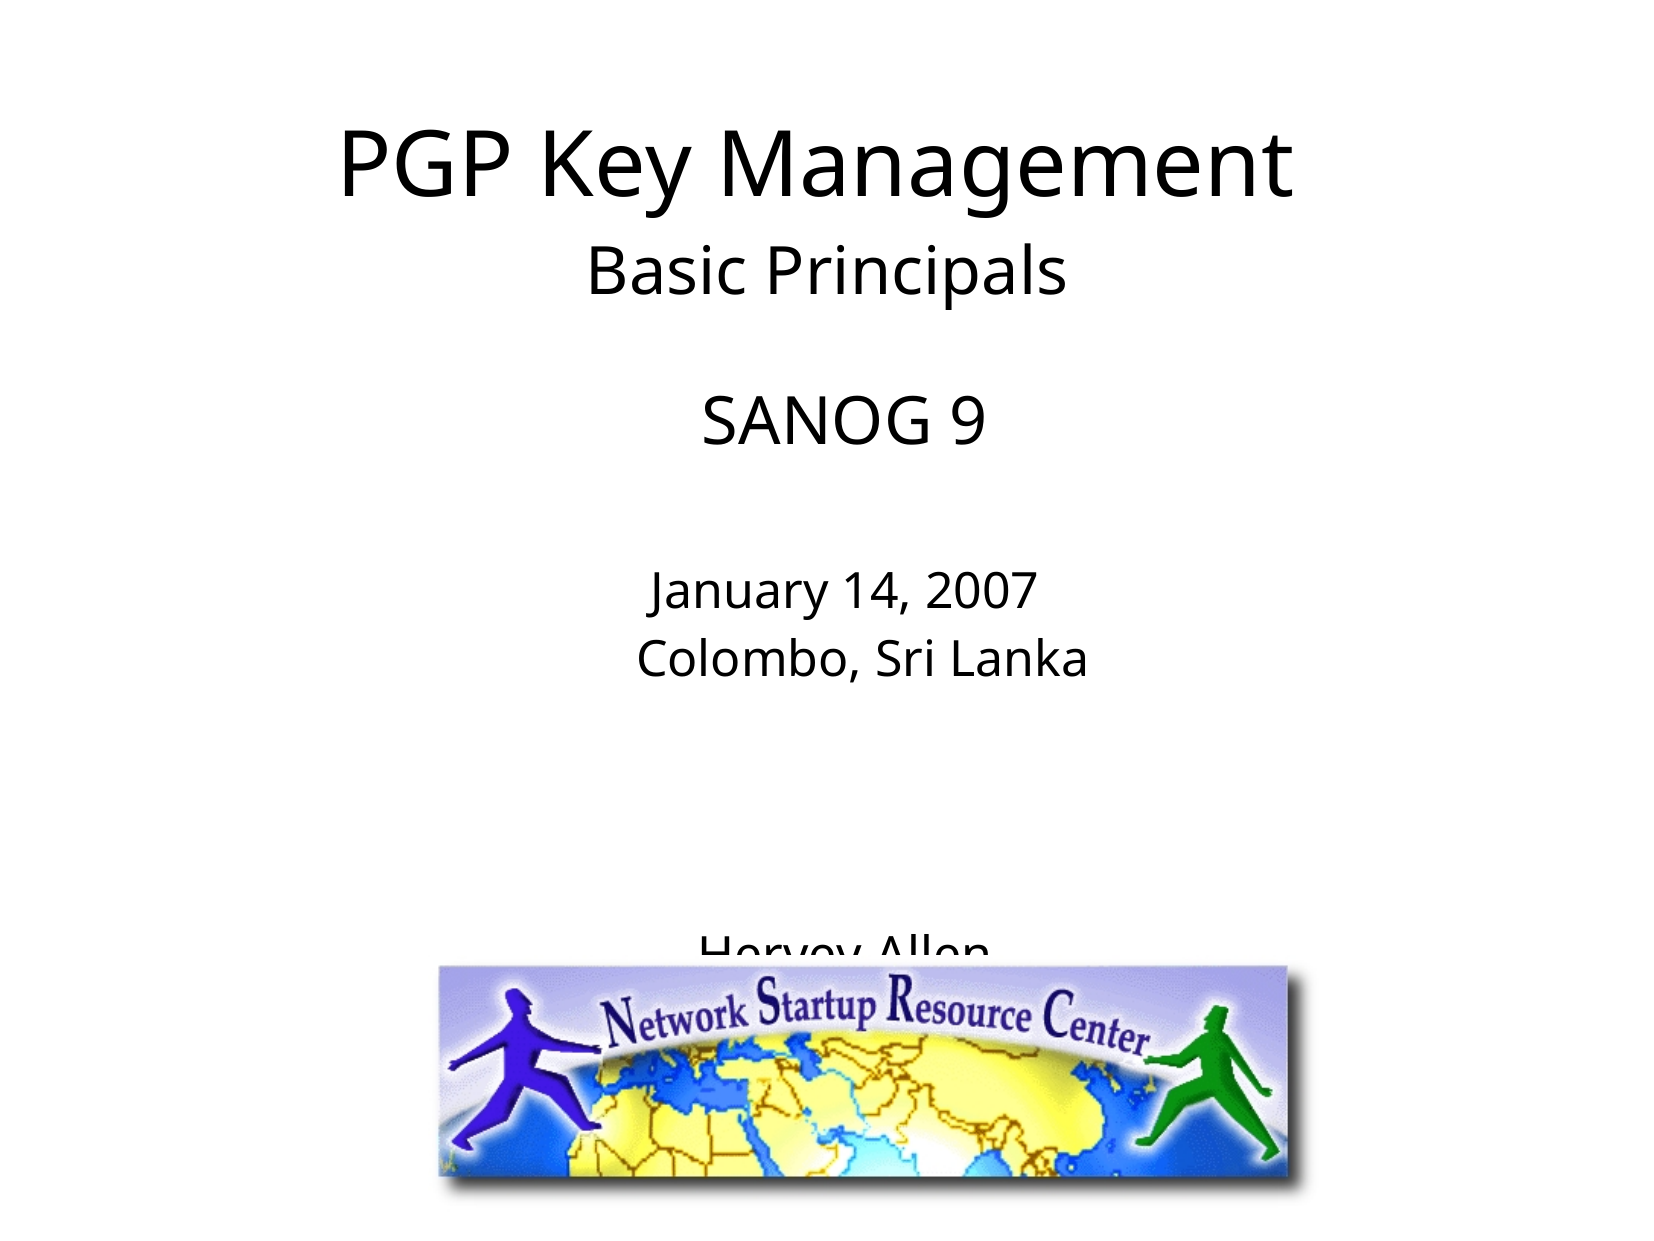

# PGP Key Management Basic Principals
SANOG 9
January 14, 2007
Colombo, Sri Lanka
Hervey Allen